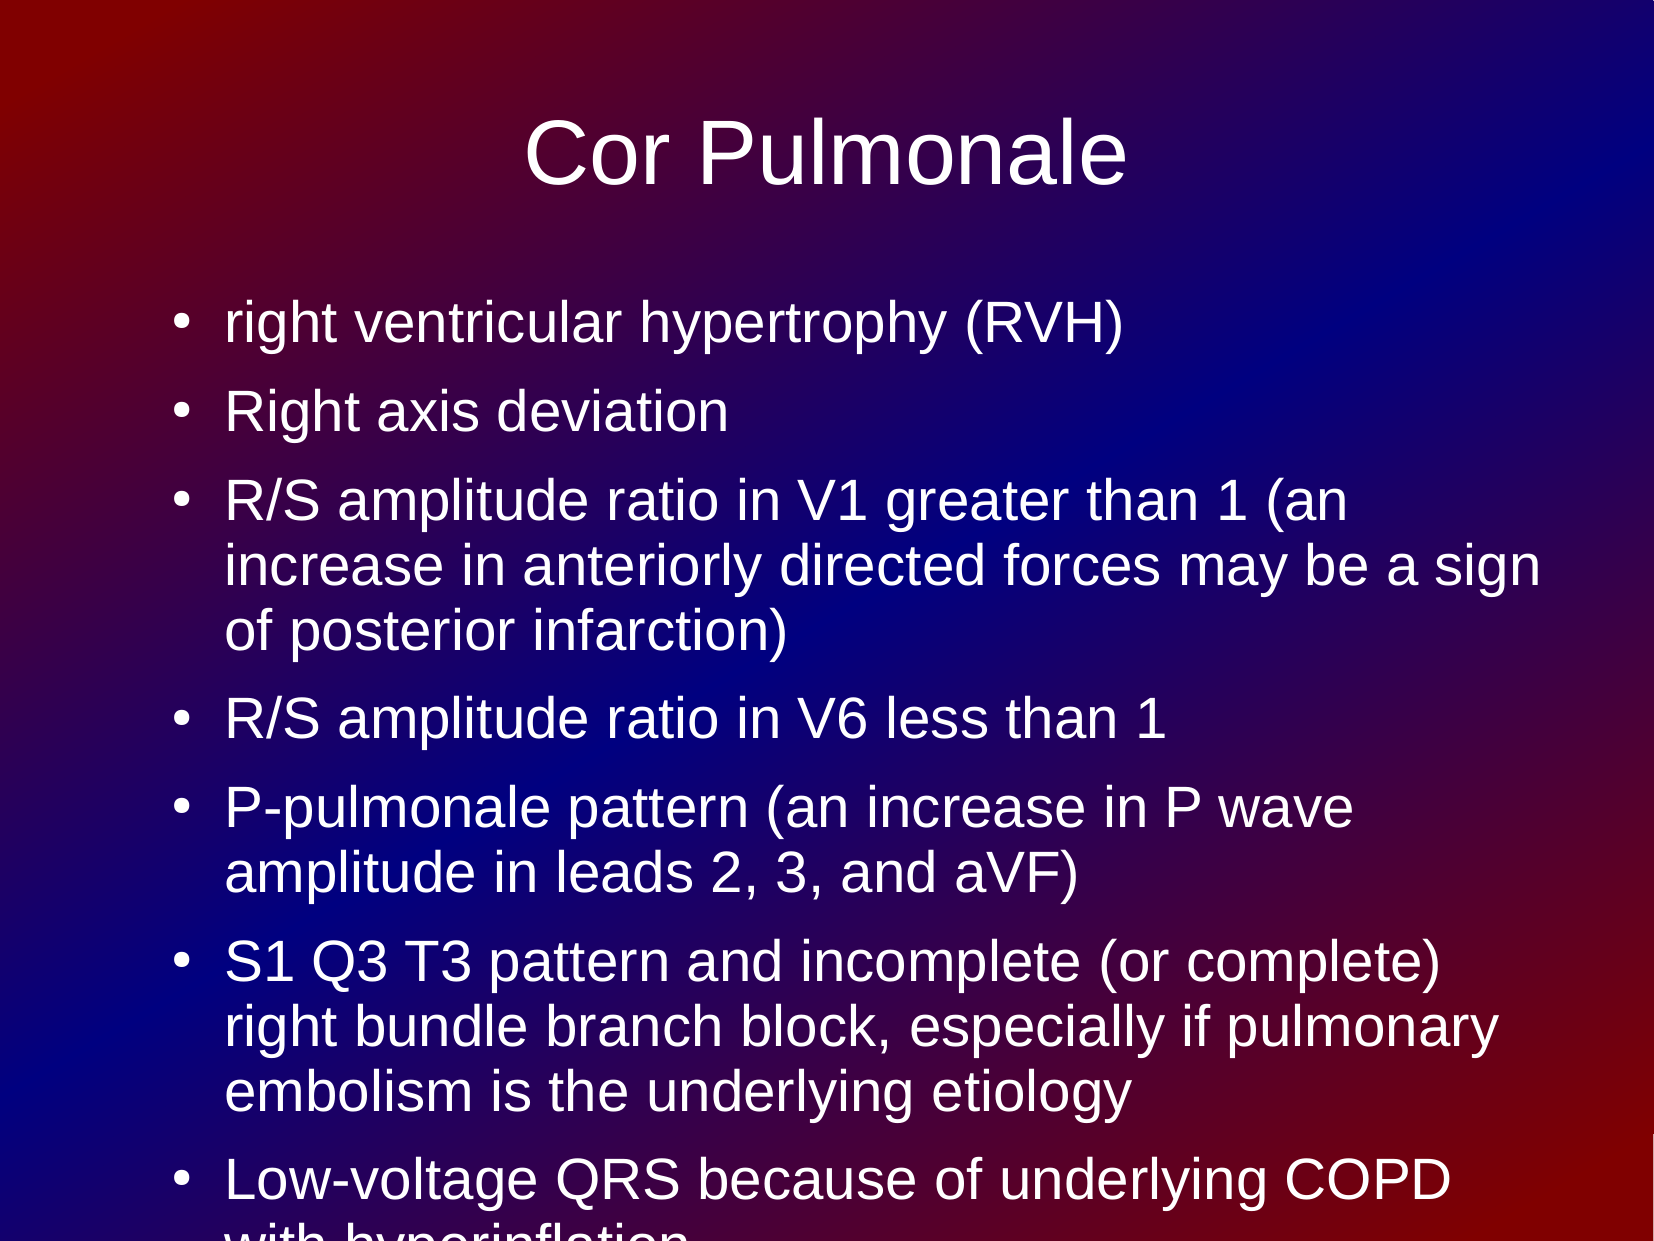

# Cor Pulmonale
right ventricular hypertrophy (RVH)
Right axis deviation
R/S amplitude ratio in V1 greater than 1 (an increase in anteriorly directed forces may be a sign of posterior infarction)
R/S amplitude ratio in V6 less than 1
P-pulmonale pattern (an increase in P wave amplitude in leads 2, 3, and aVF)
S1 Q3 T3 pattern and incomplete (or complete) right bundle branch block, especially if pulmonary embolism is the underlying etiology
Low-voltage QRS because of underlying COPD with hyperinflation